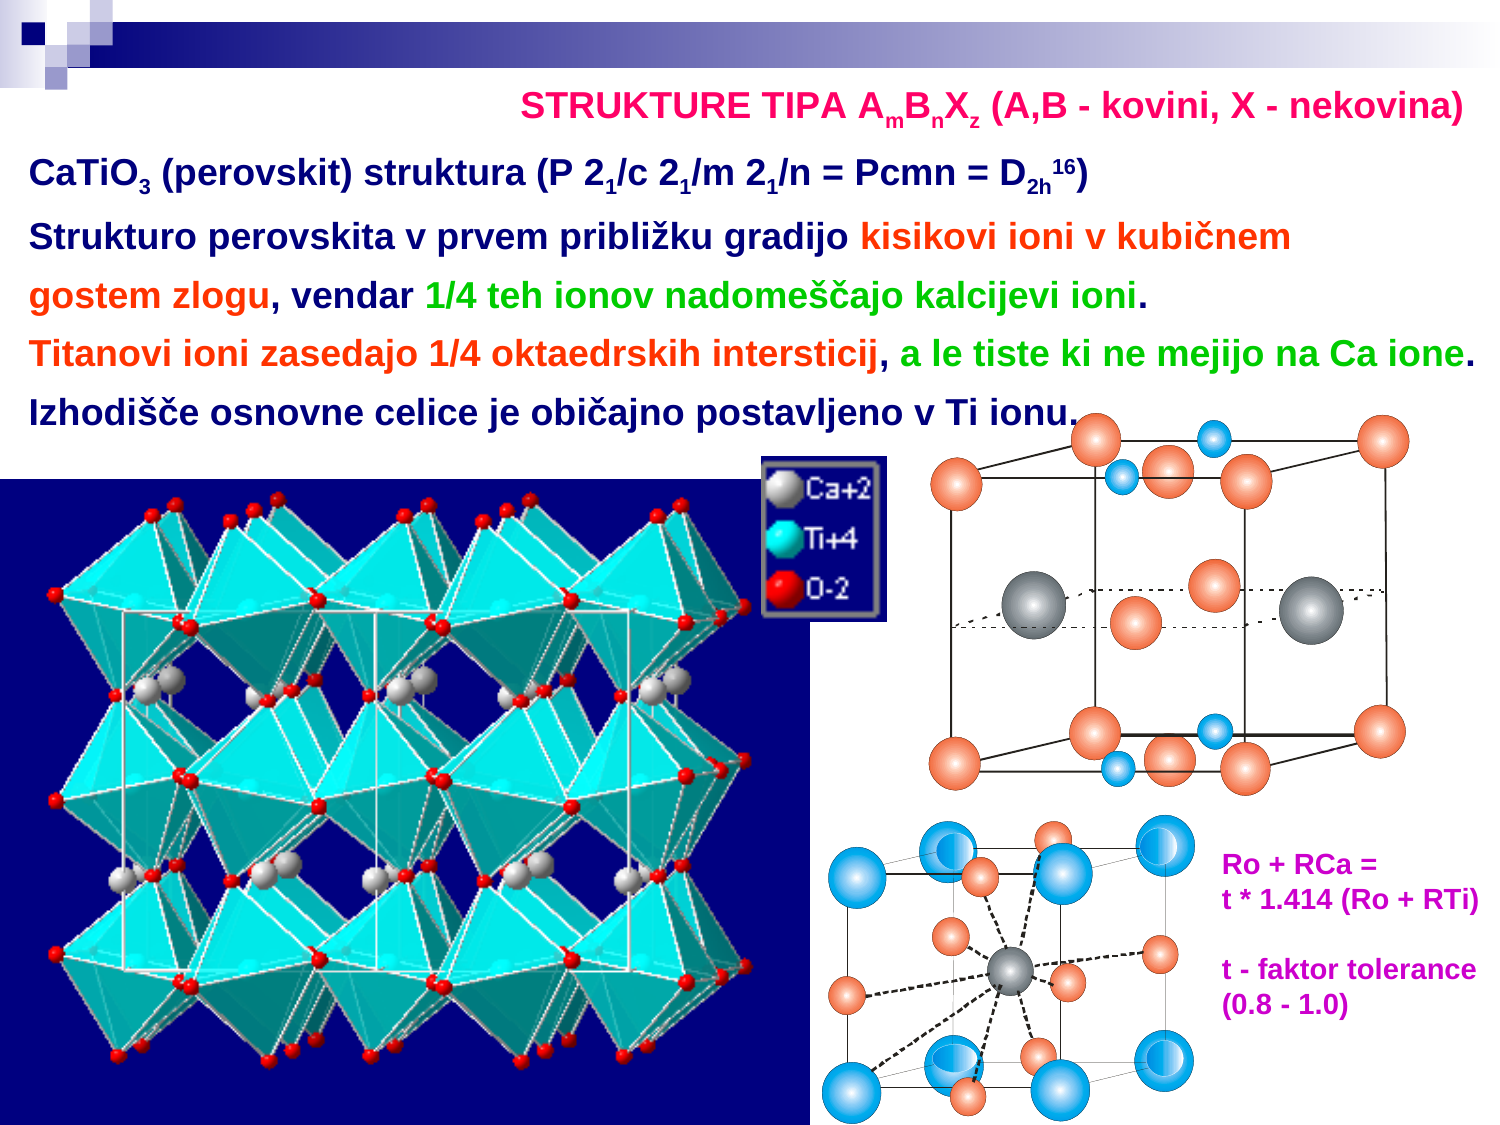

STRUKTURE TIPA AmBnXz (A,B - kovini, X - nekovina)
CaTiO3 (perovskit) struktura (P 21/c 21/m 21/n = Pcmn = D2h16)
Strukturo perovskita v prvem približku gradijo kisikovi ioni v kubičnem
gostem zlogu, vendar 1/4 teh ionov nadomeščajo kalcijevi ioni.
Titanovi ioni zasedajo 1/4 oktaedrskih intersticij, a le tiste ki ne mejijo na Ca ione.
Izhodišče osnovne celice je običajno postavljeno v Ti ionu.
Ro + RCa =
t * 1.414 (Ro + RTi)
t - faktor tolerance
(0.8 - 1.0)